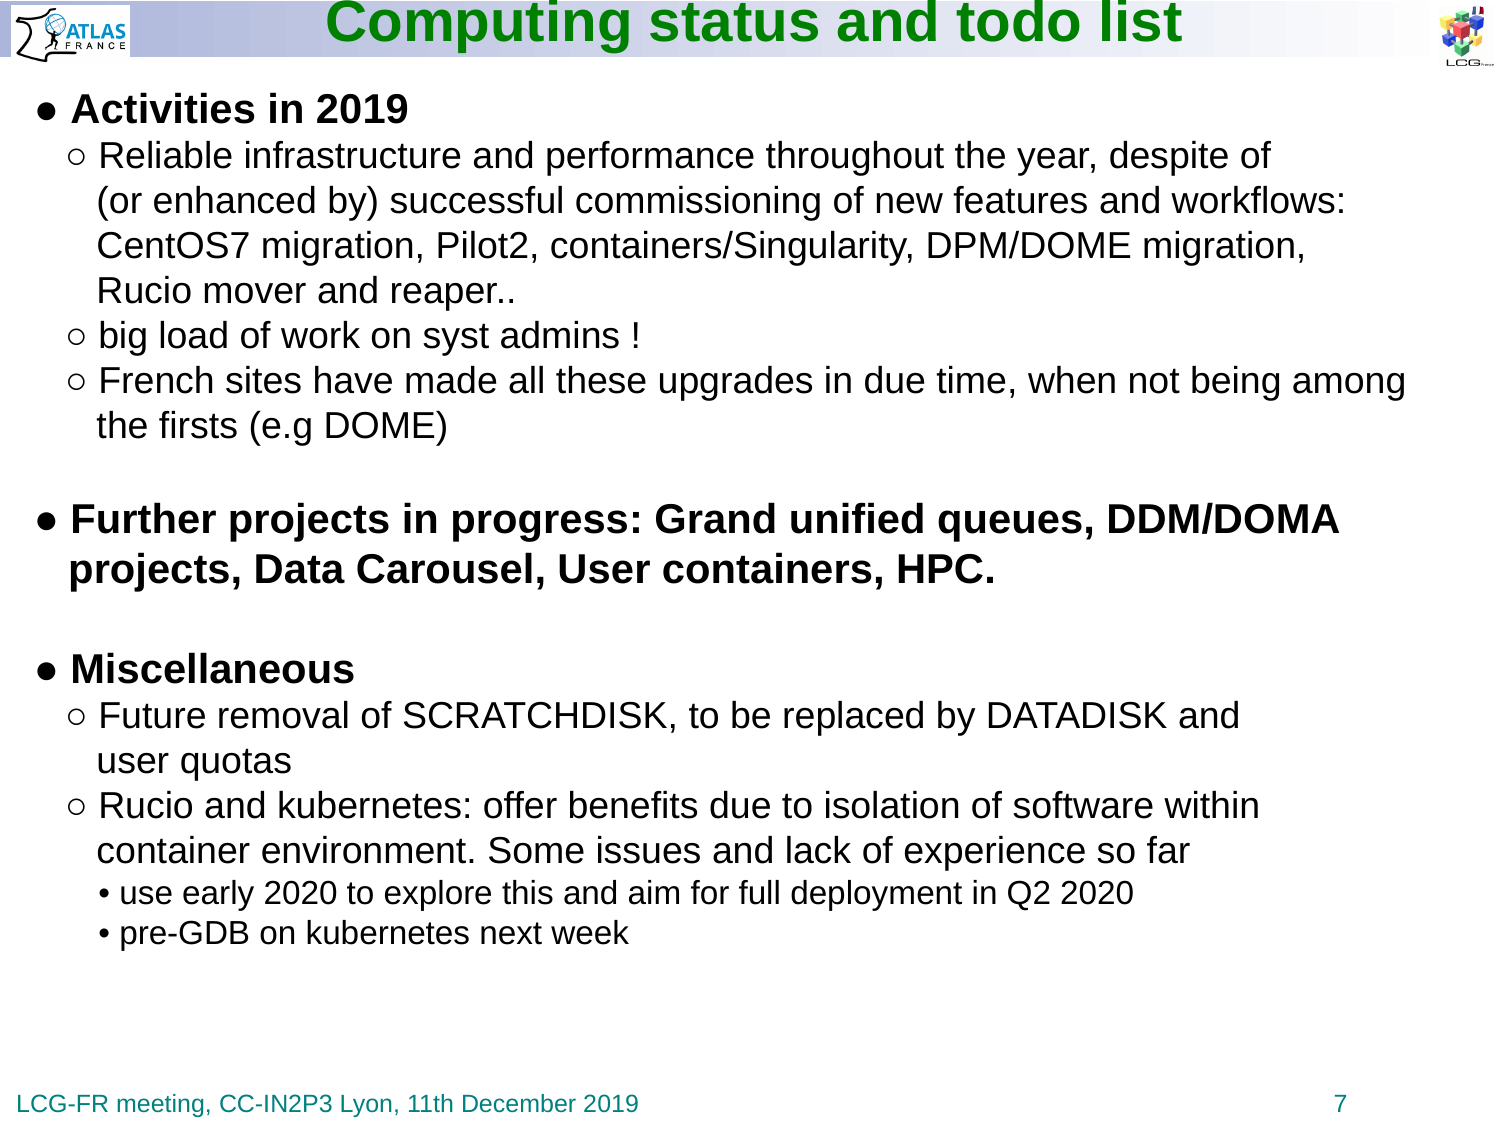

Computing status and todo list
● Activities in 2019
 ○ Reliable infrastructure and performance throughout the year, despite of
 (or enhanced by) successful commissioning of new features and workflows:
 CentOS7 migration, Pilot2, containers/Singularity, DPM/DOME migration,
 Rucio mover and reaper..
 ○ big load of work on syst admins !
 ○ French sites have made all these upgrades in due time, when not being among
 the firsts (e.g DOME)
● Further projects in progress: Grand unified queues, DDM/DOMA
 projects, Data Carousel, User containers, HPC.
● Miscellaneous
 ○ Future removal of SCRATCHDISK, to be replaced by DATADISK and
 user quotas
 ○ Rucio and kubernetes: offer benefits due to isolation of software within
 container environment. Some issues and lack of experience so far
 • use early 2020 to explore this and aim for full deployment in Q2 2020
 • pre-GDB on kubernetes next week